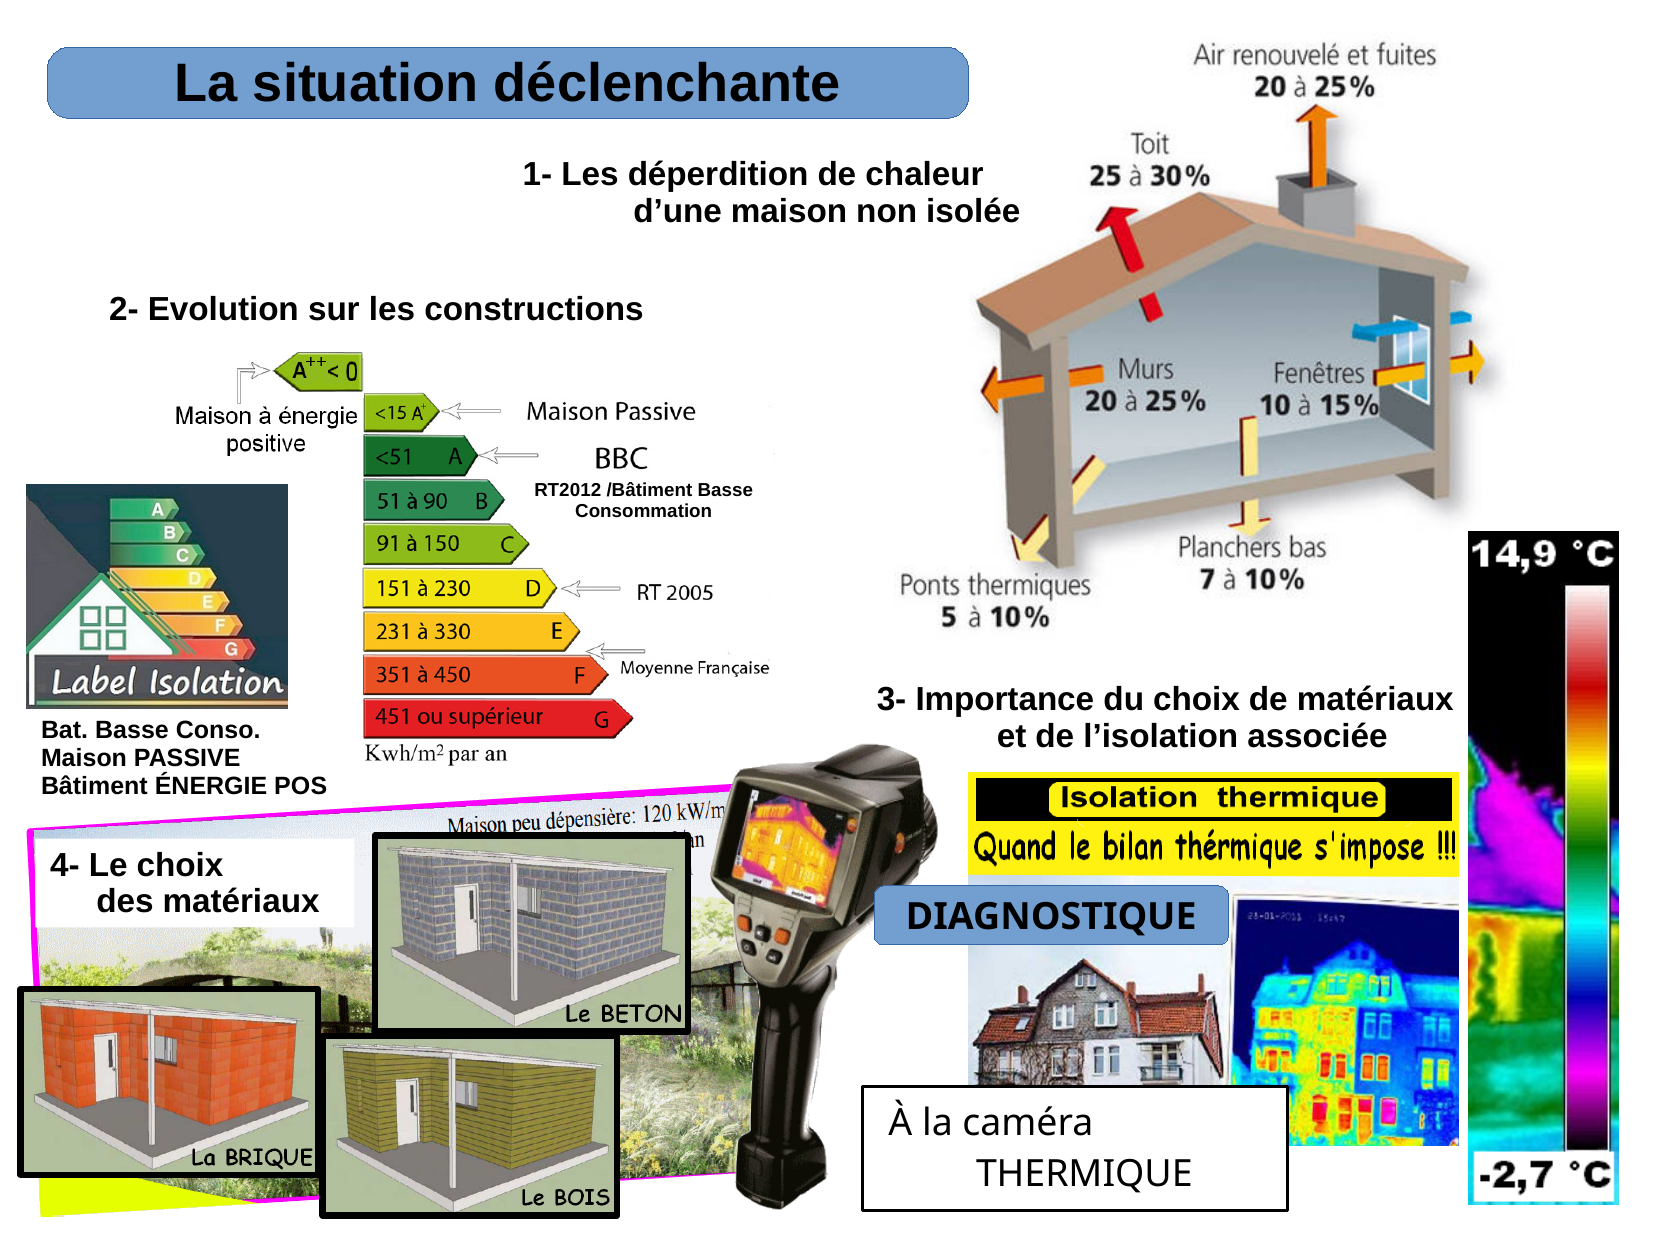

La situation déclenchante
1- Les déperdition de chaleur
 d’une maison non isolée
2- Evolution sur les constructions
RT2012 /Bâtiment Basse Consommation
Bat. Basse Conso.
Maison PASSIVE
Bâtiment ÉNERGIE POS
3- Importance du choix de matériaux
 et de l’isolation associée
DIAGNOSTIQUE
 À la caméra
 THERMIQUE
4- Le choix
 des matériaux